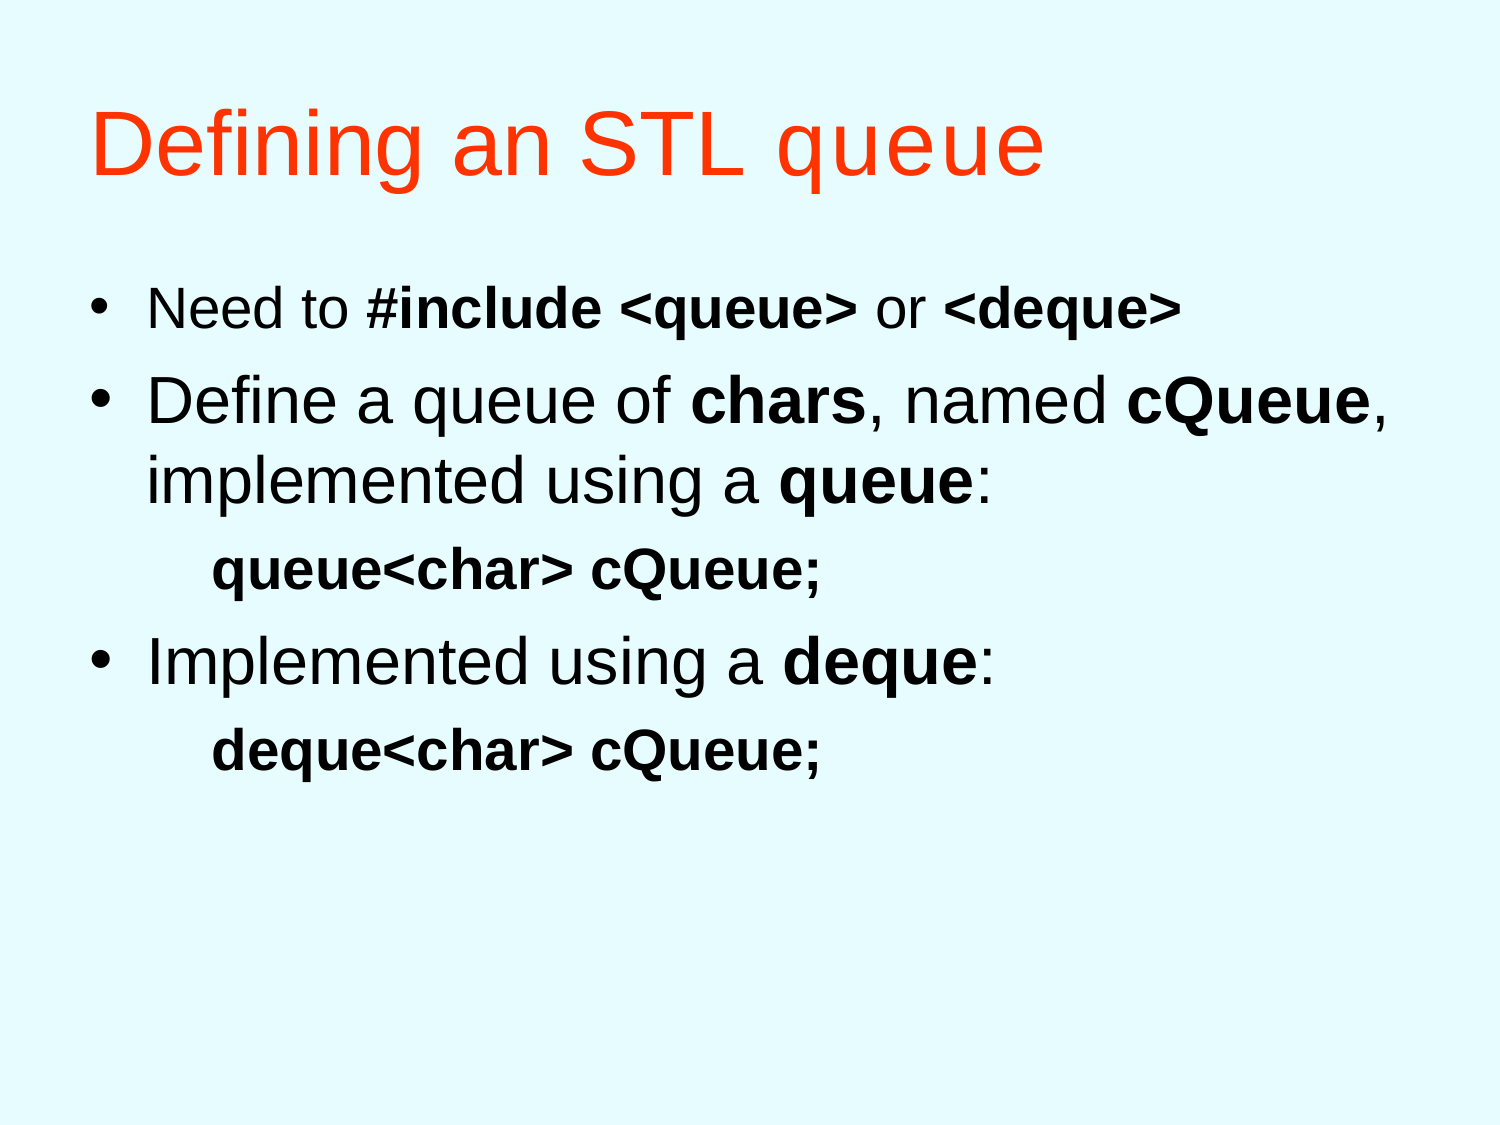

# Defining an STL queue
Need to #include <queue> or <deque>
Define a queue of chars, named cQueue, implemented using a queue:
queue<char> cQueue;
Implemented using a deque:
deque<char> cQueue;